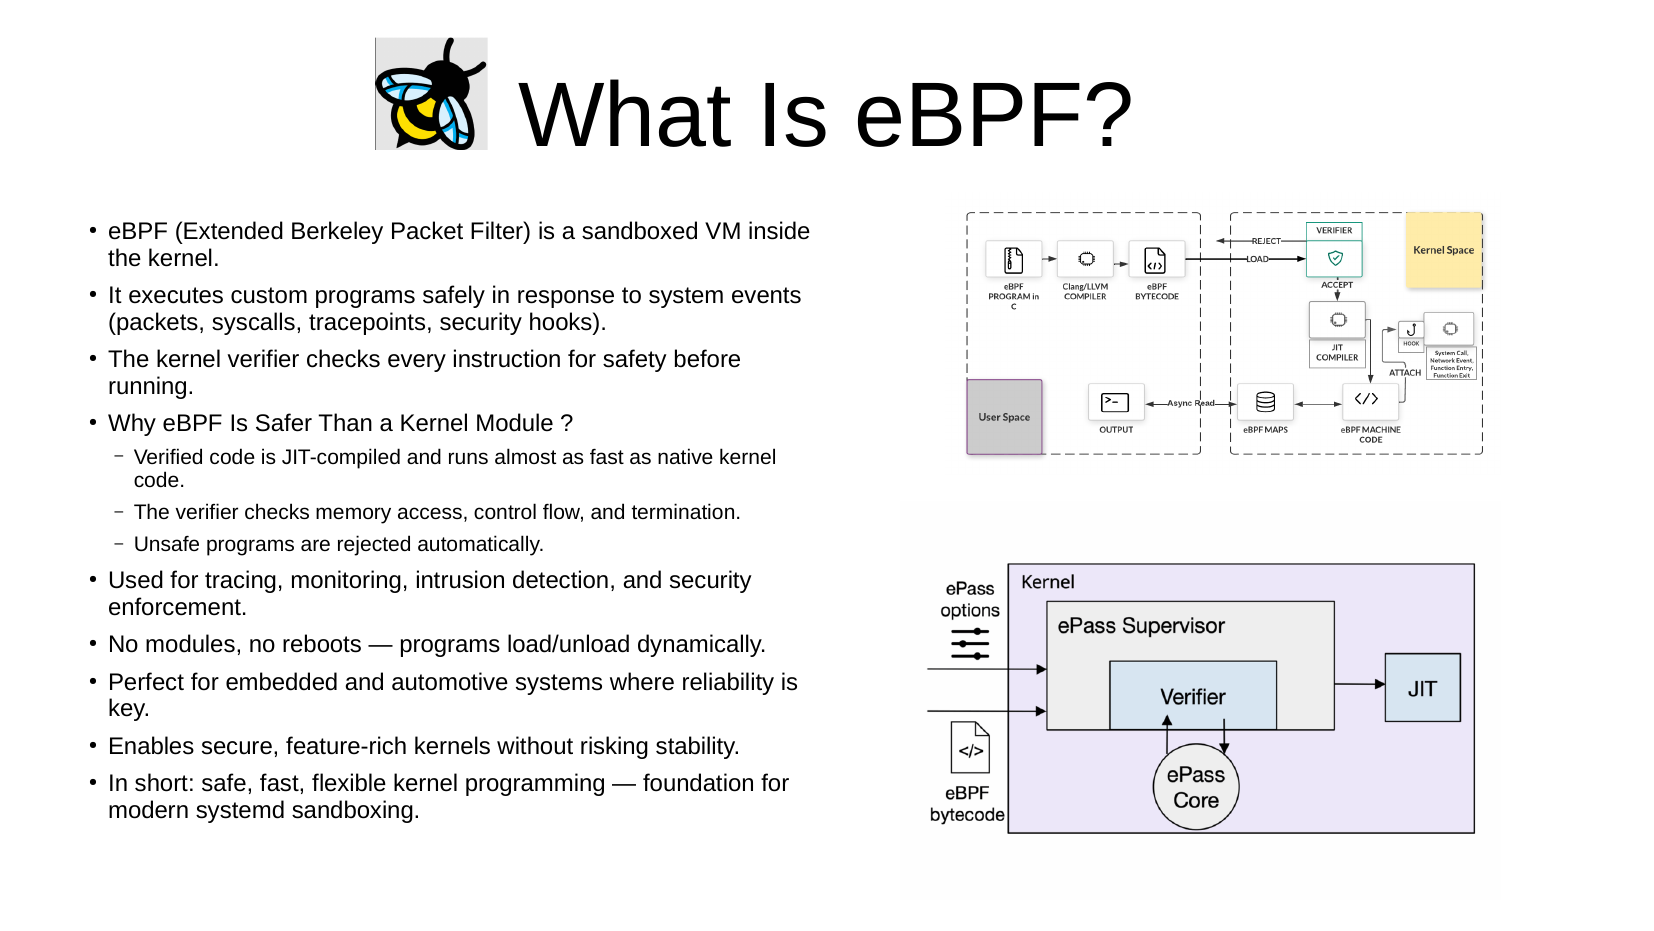

# What Is eBPF?
eBPF (Extended Berkeley Packet Filter) is a sandboxed VM inside the kernel.
It executes custom programs safely in response to system events (packets, syscalls, tracepoints, security hooks).
The kernel verifier checks every instruction for safety before running.
Why eBPF Is Safer Than a Kernel Module ?
Verified code is JIT-compiled and runs almost as fast as native kernel code.
The verifier checks memory access, control flow, and termination.
Unsafe programs are rejected automatically.
Used for tracing, monitoring, intrusion detection, and security enforcement.
No modules, no reboots — programs load/unload dynamically.
Perfect for embedded and automotive systems where reliability is key.
Enables secure, feature-rich kernels without risking stability.
In short: safe, fast, flexible kernel programming — foundation for modern systemd sandboxing.